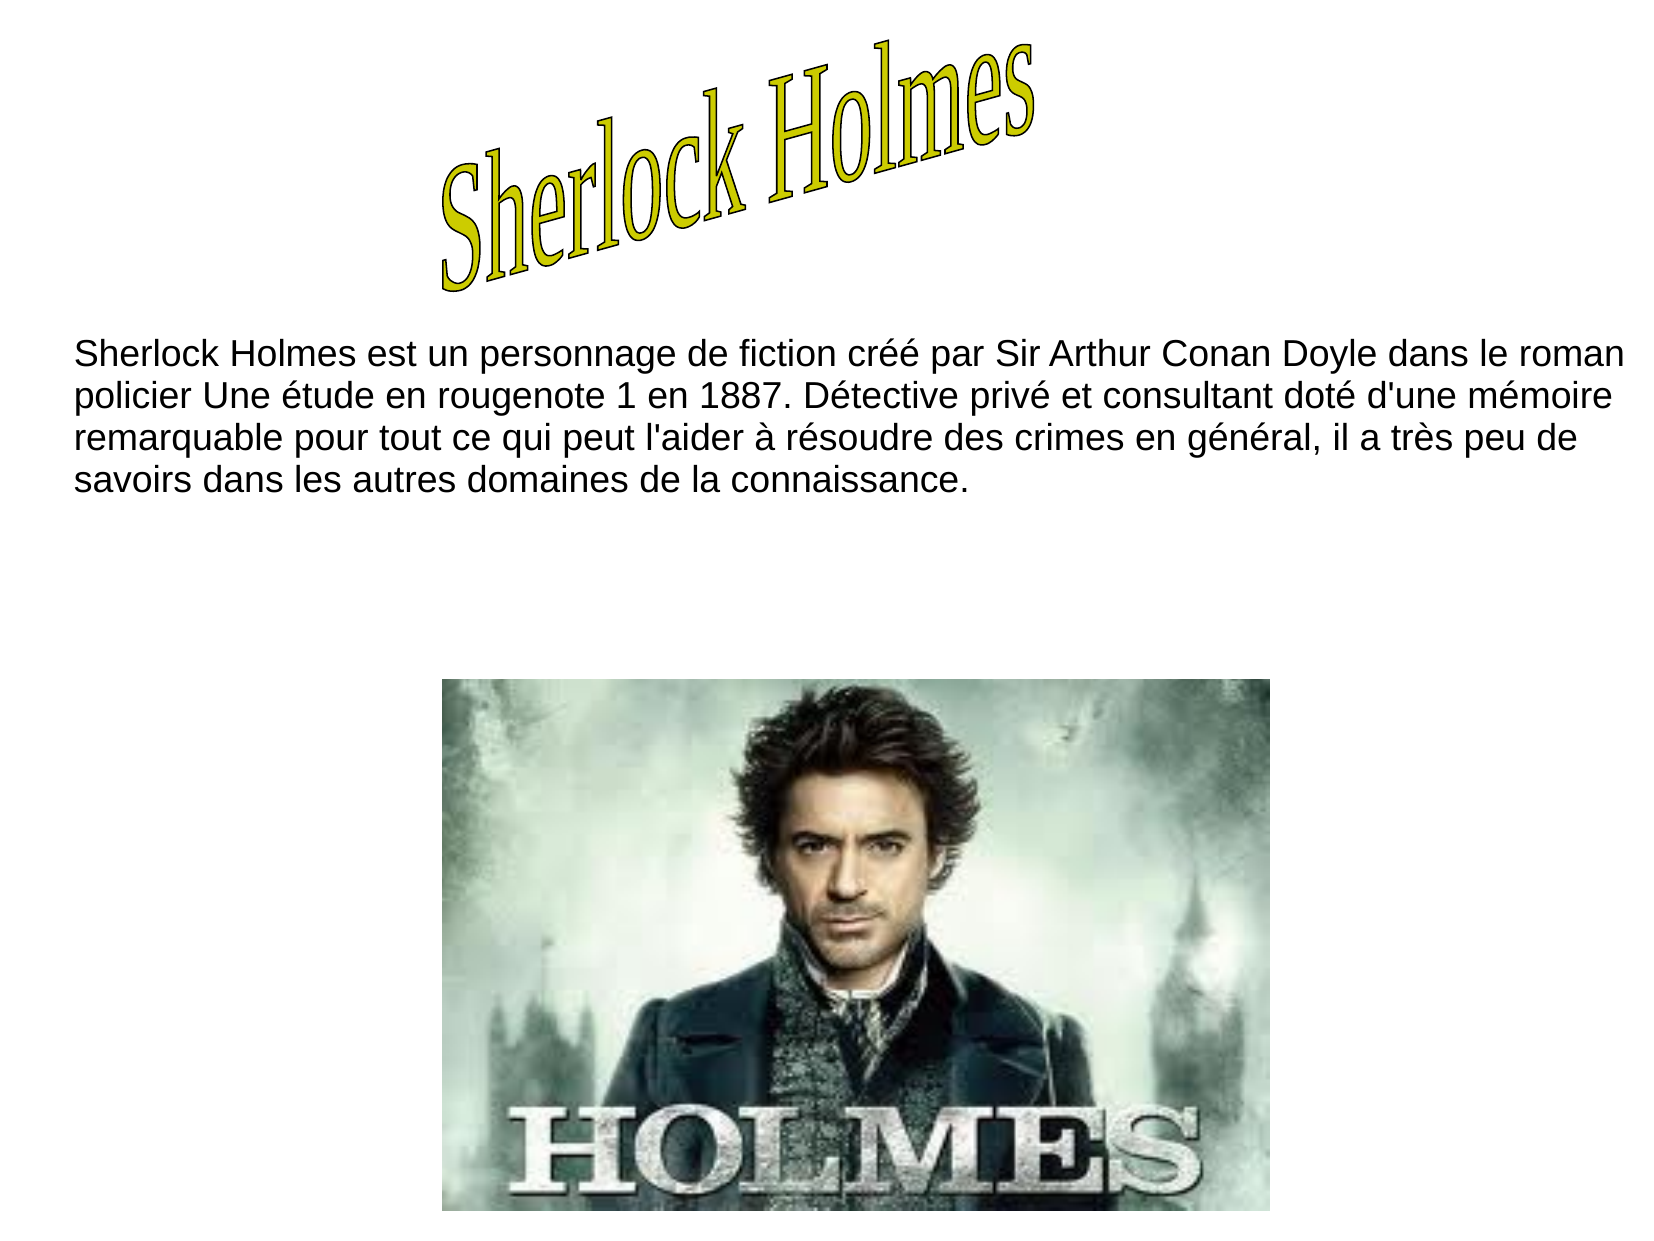

Sherlock Holmes
Sherlock Holmes est un personnage de fiction créé par Sir Arthur Conan Doyle dans le roman policier Une étude en rougenote 1 en 1887. Détective privé et consultant doté d'une mémoire remarquable pour tout ce qui peut l'aider à résoudre des crimes en général, il a très peu de savoirs dans les autres domaines de la connaissance.